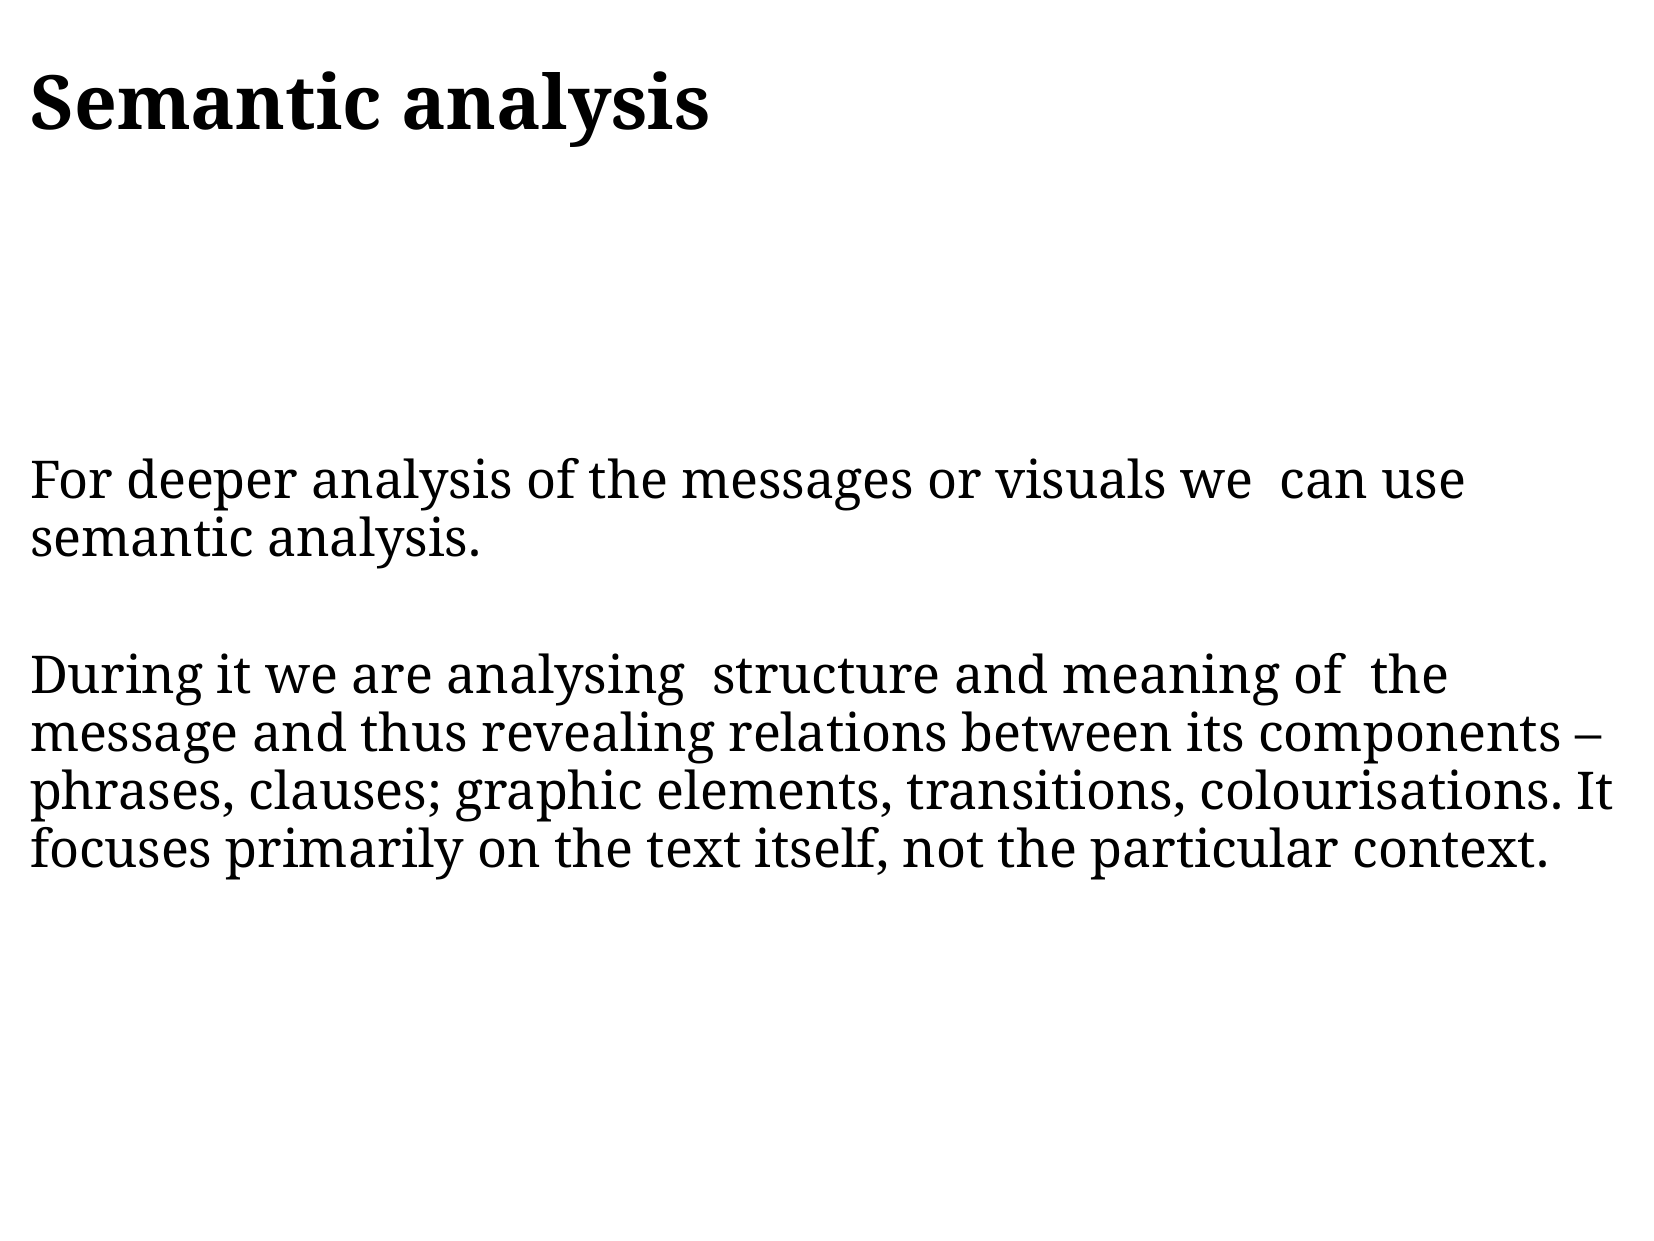

# Semantic analysis
For deeper analysis of the messages or visuals we can use semantic analysis.
During it we are analysing structure and meaning of the message and thus revealing relations between its components – phrases, clauses; graphic elements, transitions, colourisations. It focuses primarily on the text itself, not the particular context.